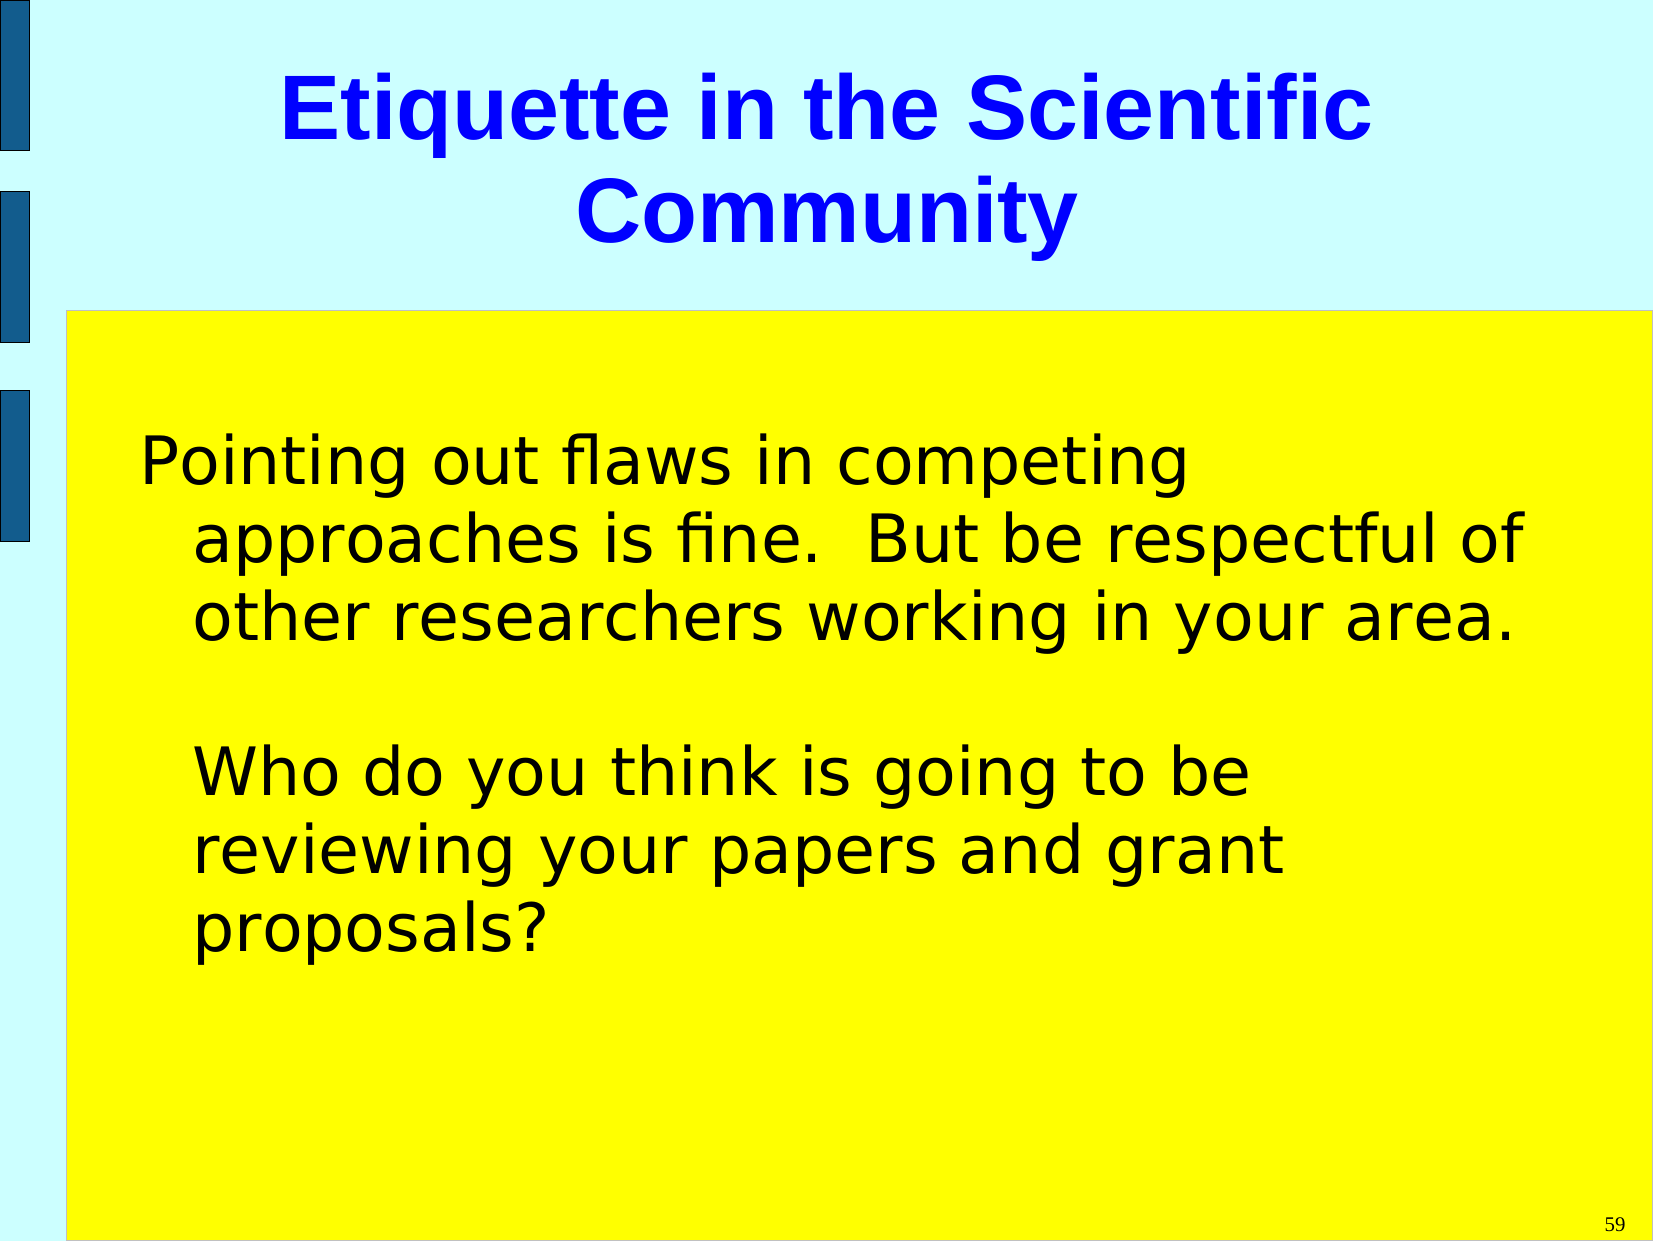

# Etiquette in the Scientific Community
Pointing out flaws in competing approaches is fine. But be respectful of other researchers working in your area.
Who do you think is going to be reviewing your papers and grant proposals?